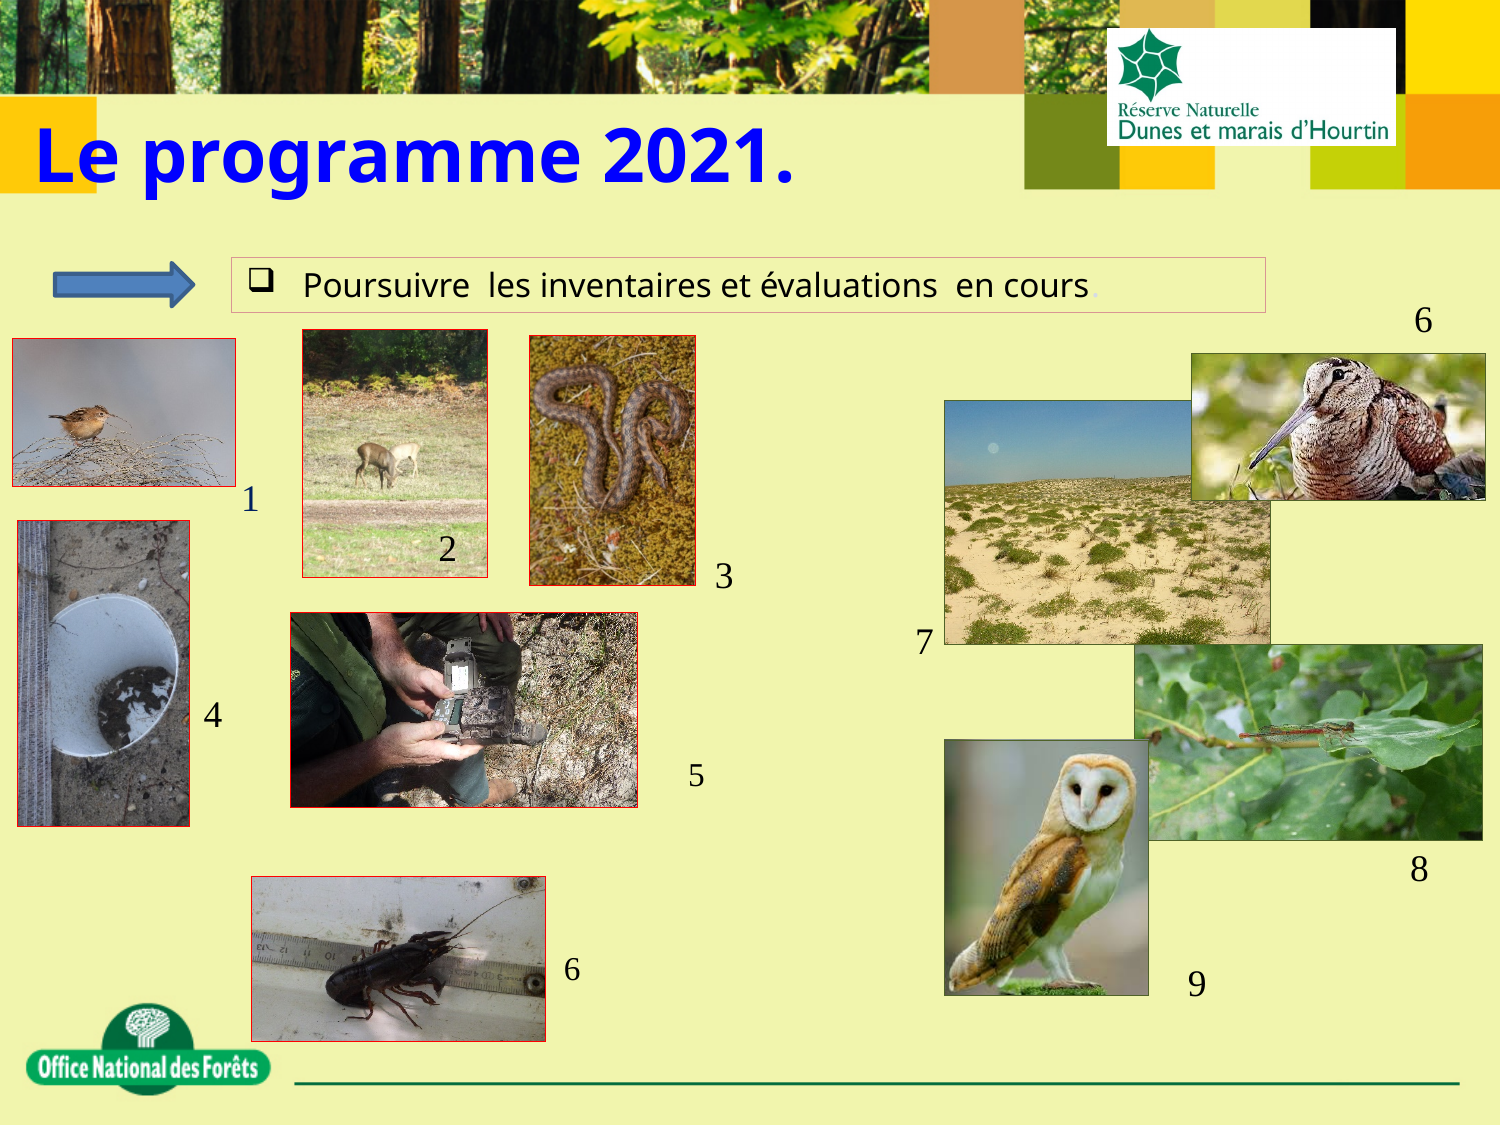

Le programme 2021.
Poursuivre les inventaires et évaluations en cours.
6
1
2
3
7
4
5
8
6
9